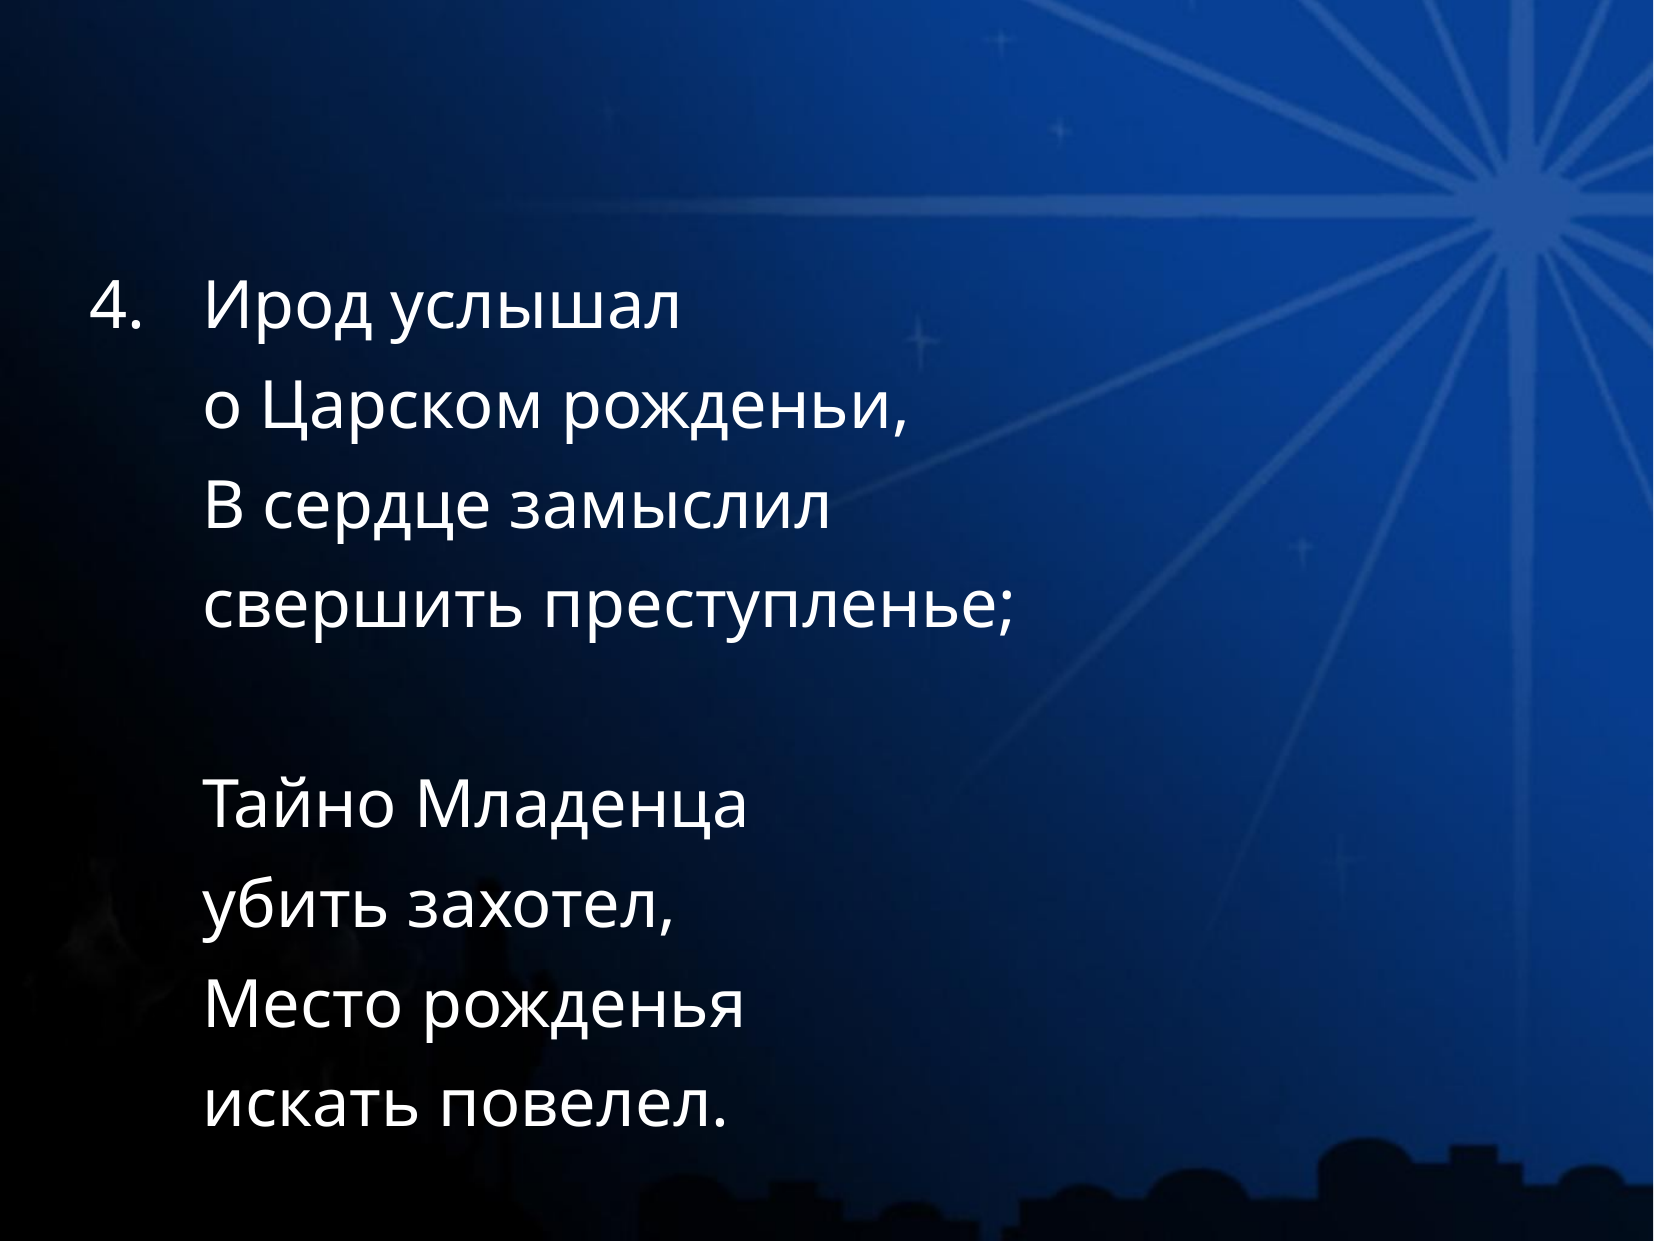

4.	Ирод услышал
	о Царском рожденьи,
	В сердце замыслил
	свершить преступленье;
	Тайно Младенца
	убить захотел,
	Место рожденья
	искать повелел.